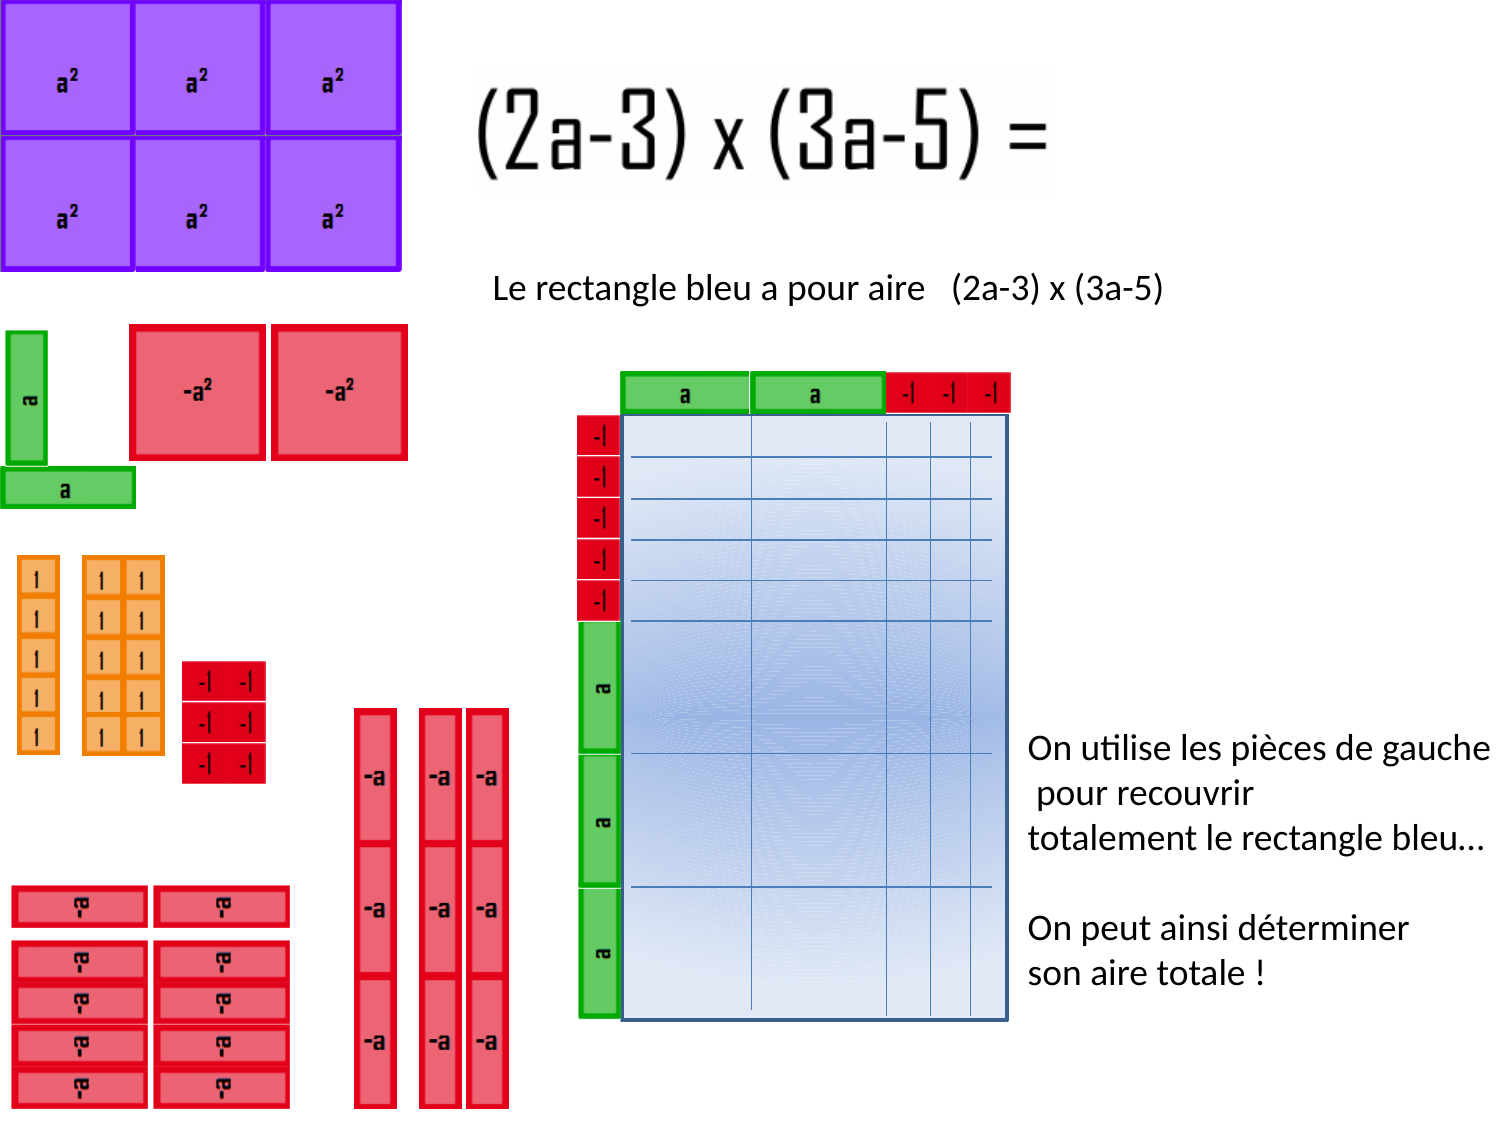

Le rectangle bleu a pour aire (2a-3) x (3a-5)
On utilise les pièces de gauche
 pour recouvrir
totalement le rectangle bleu…
On peut ainsi déterminer
son aire totale !